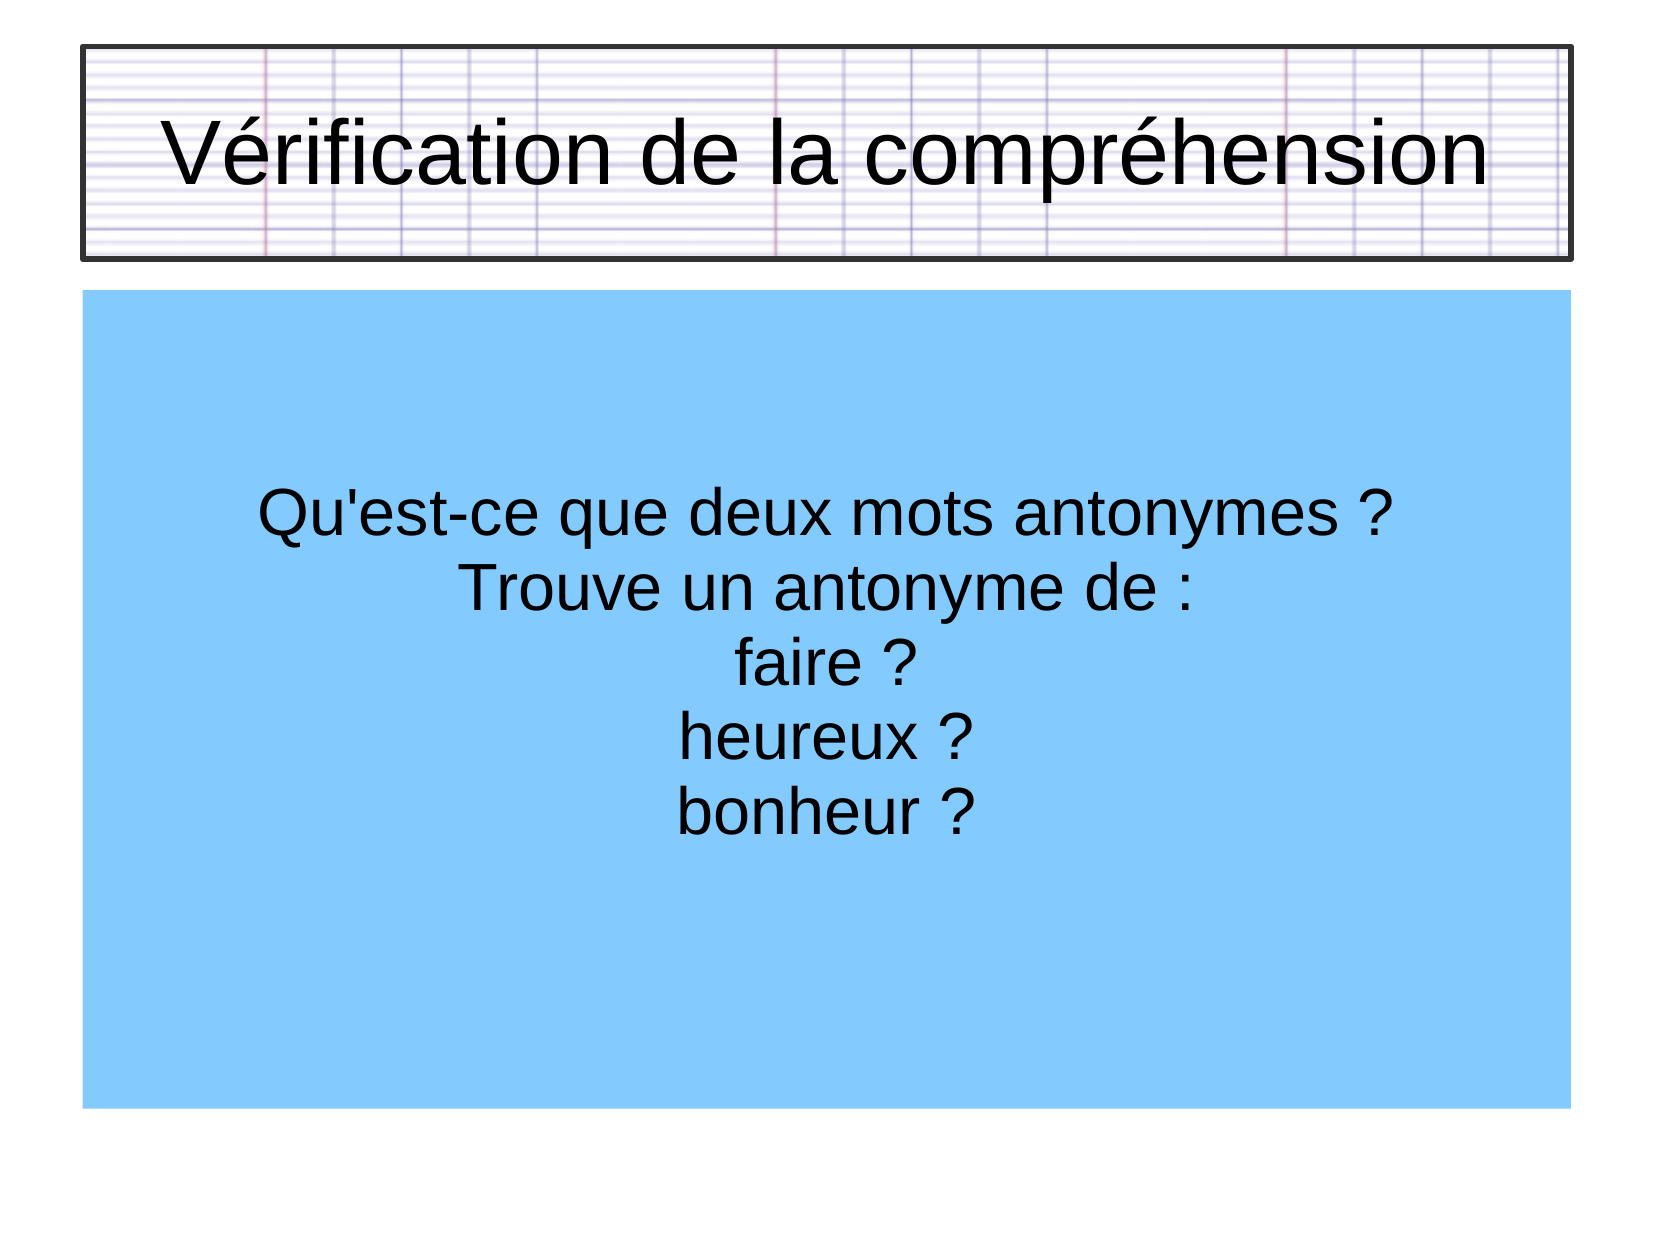

# Vérification de la compréhension
Qu'est-ce que deux mots antonymes ?
Trouve un antonyme de :
faire ?
heureux ?
bonheur ?